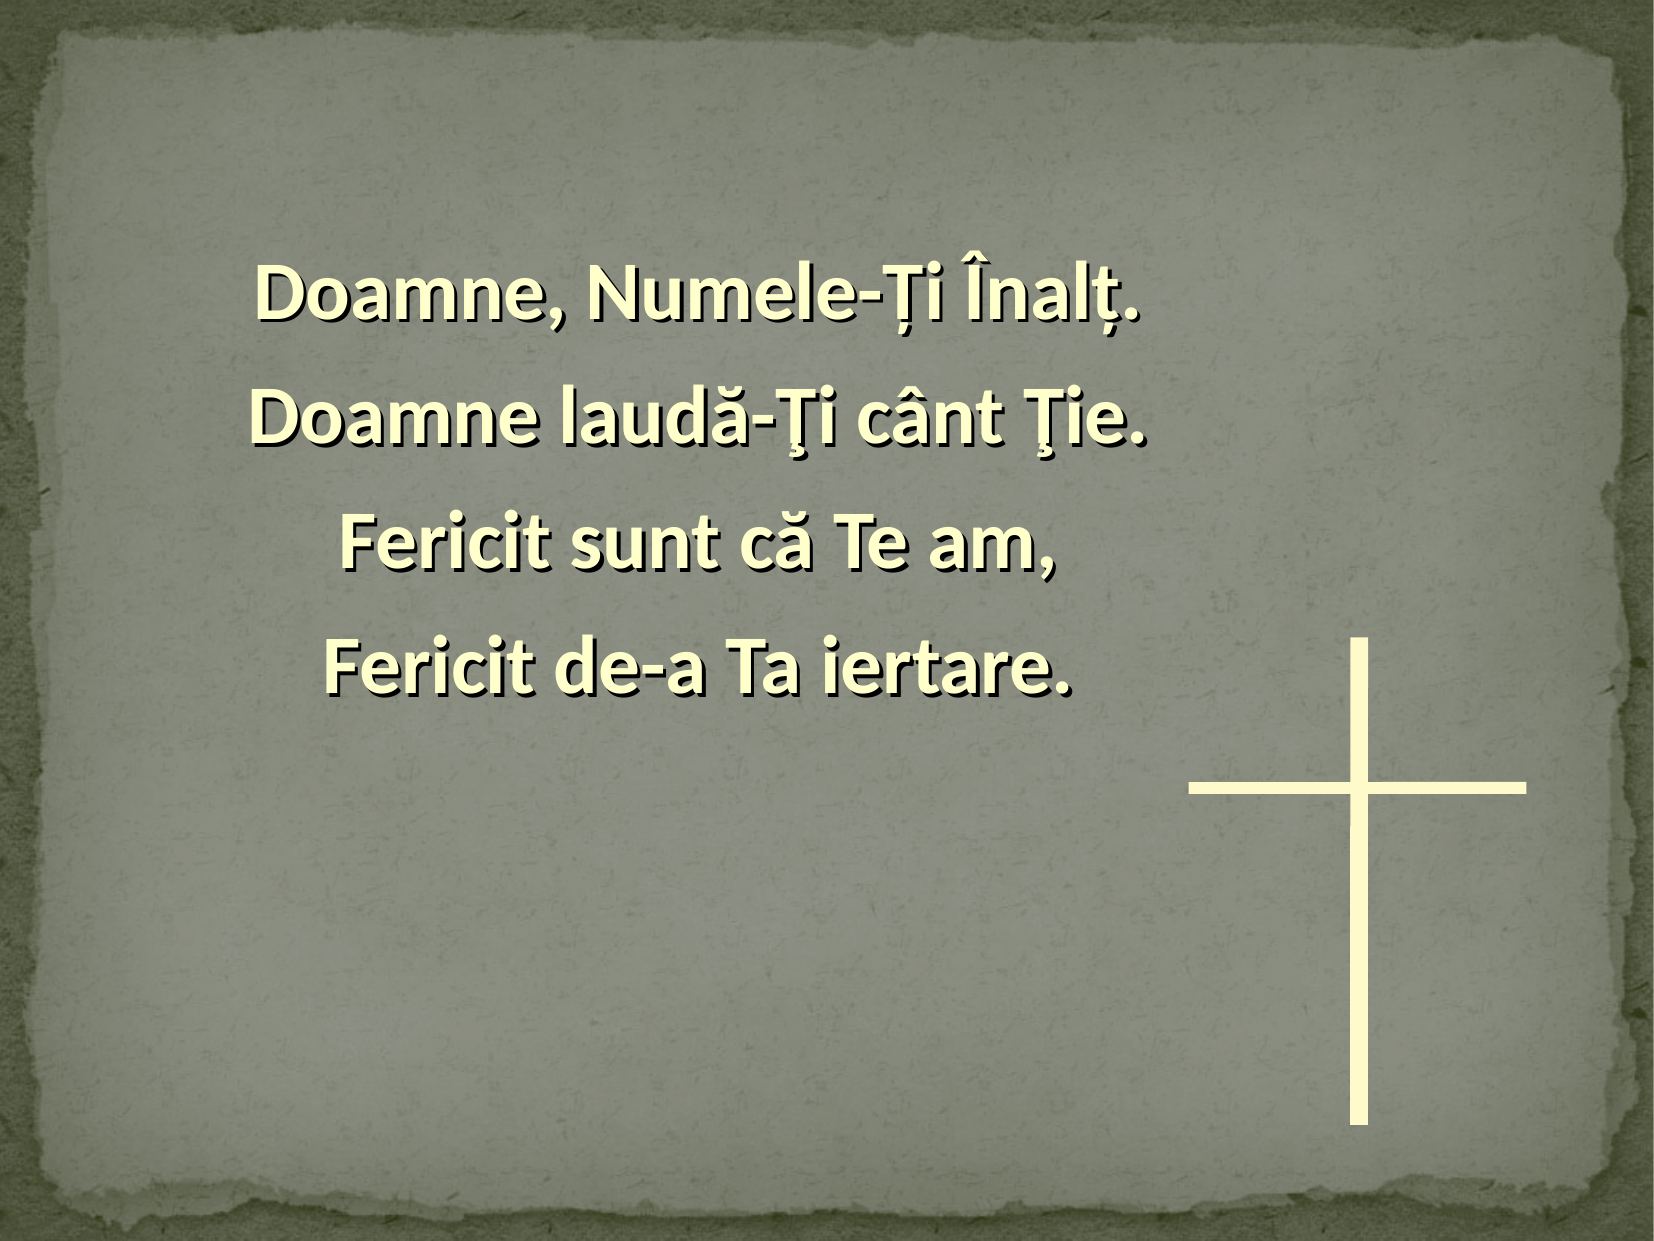

Doamne, Numele-Ţi Înalţ.
Doamne laudă-Ţi cânt Ţie.
Fericit sunt că Te am,
Fericit de-a Ta iertare.